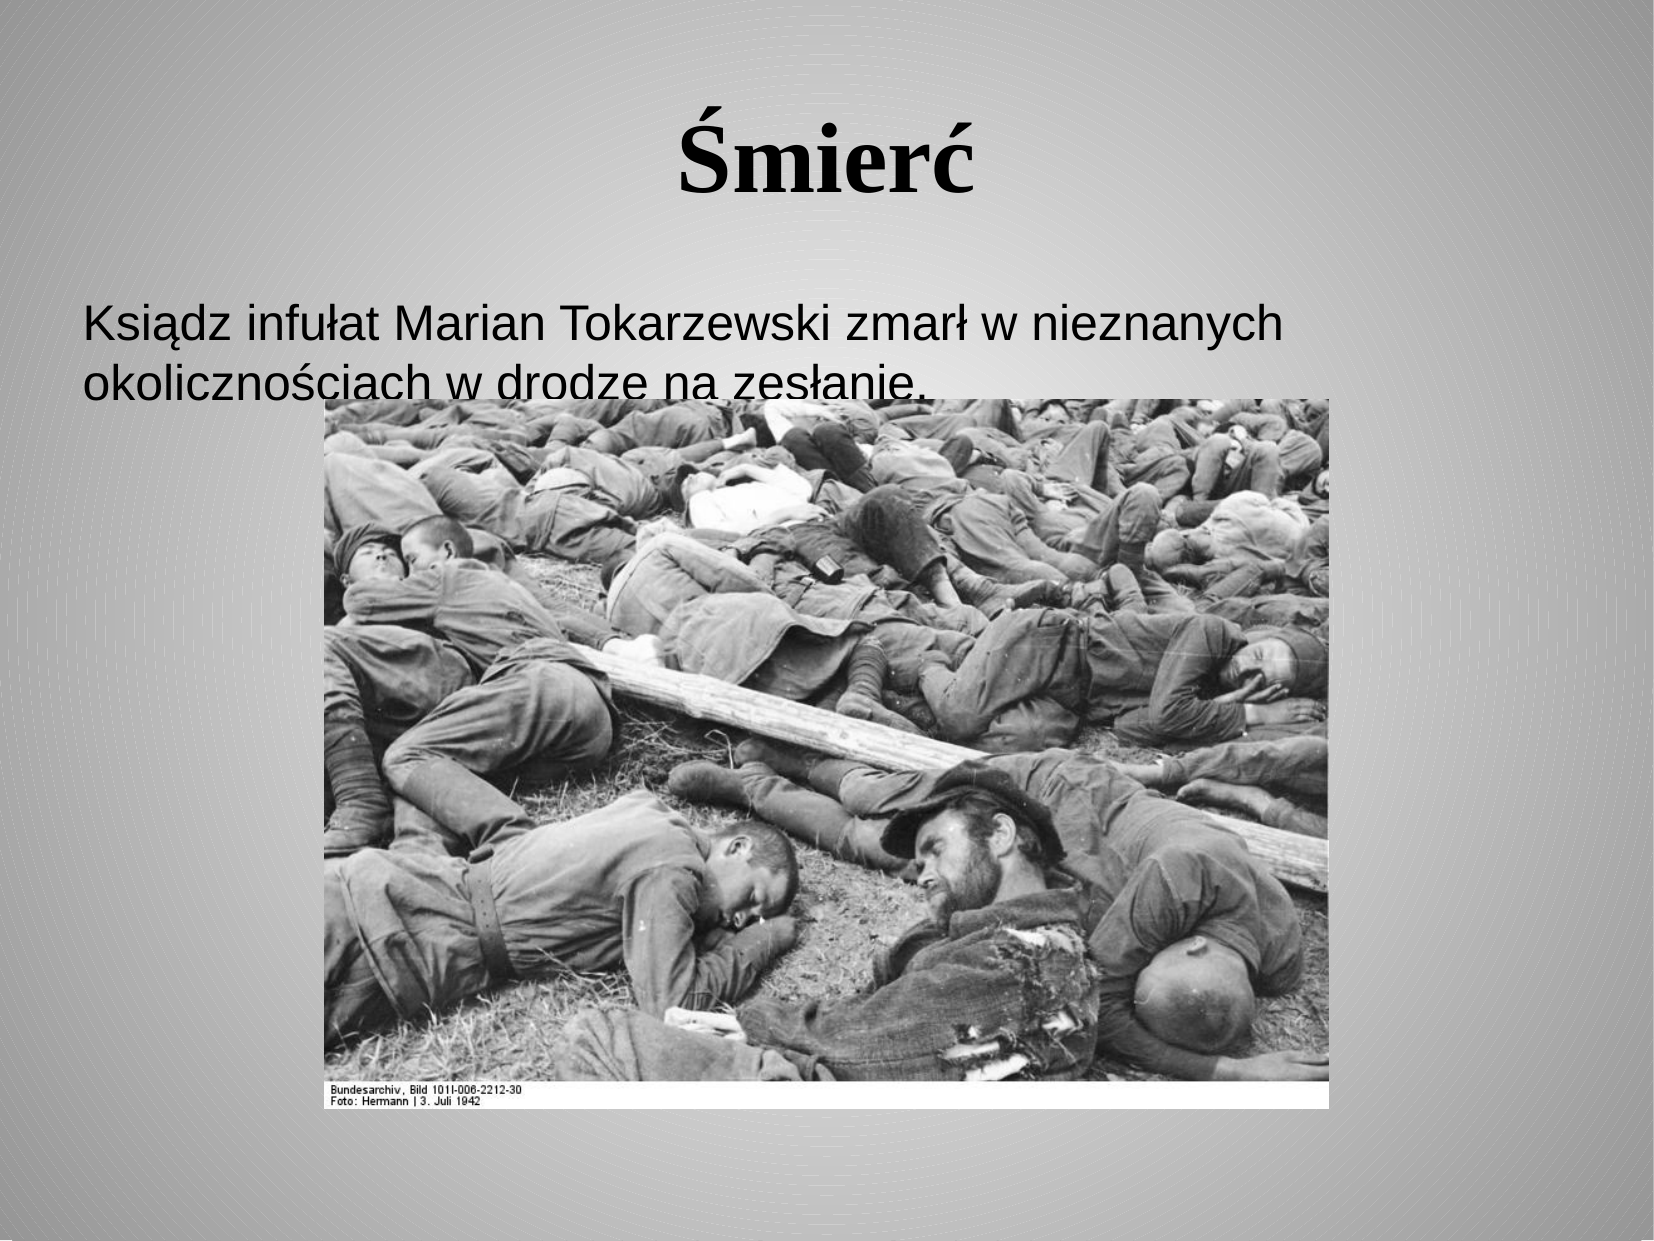

# Śmierć
Ksiądz infułat Marian Tokarzewski zmarł w nieznanych okolicznościach w drodze na zesłanie.